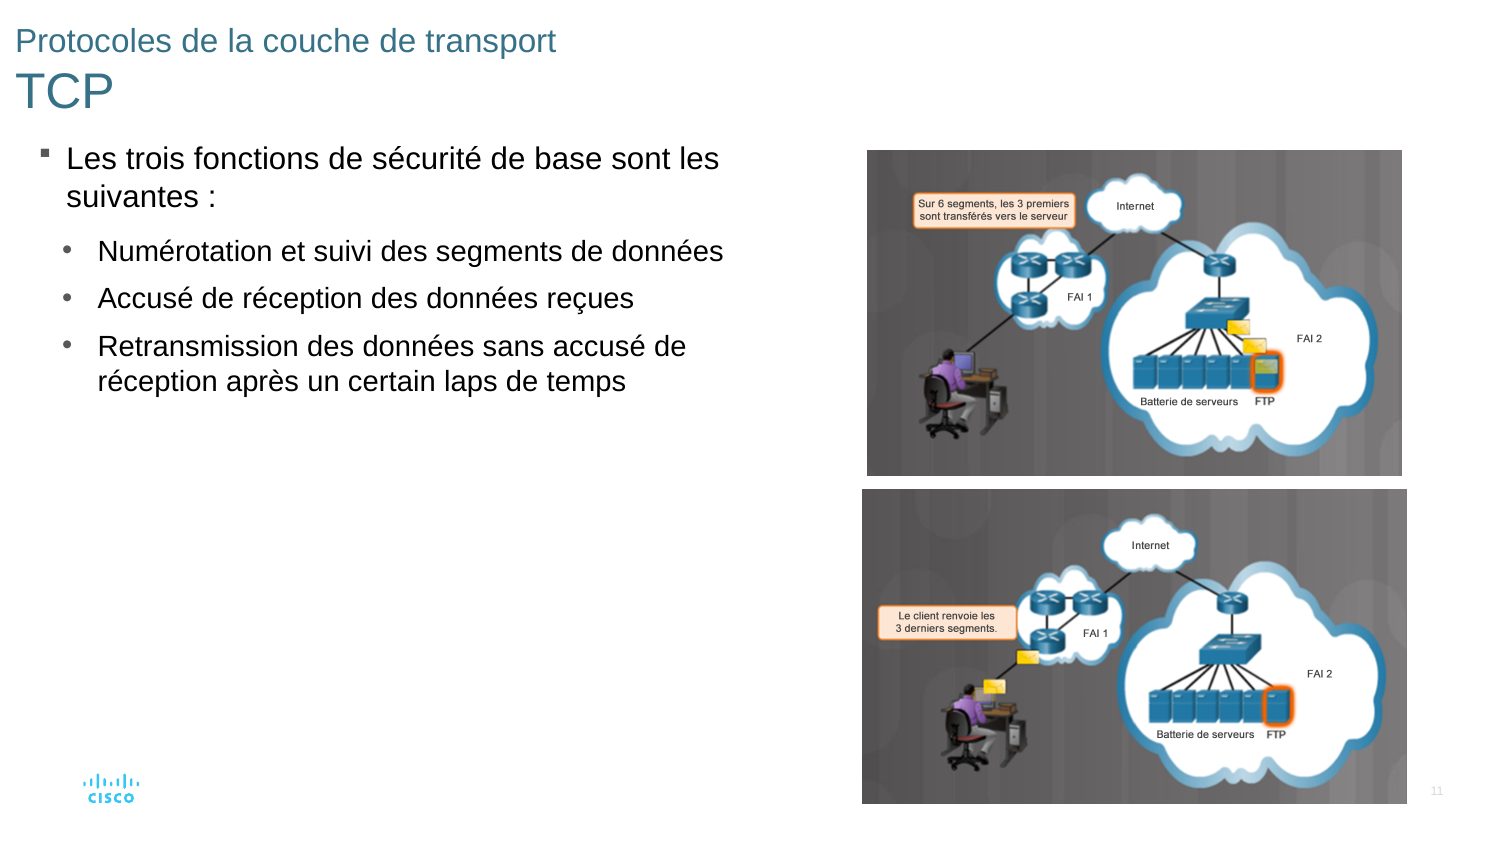

# Protocoles de la couche de transport TCP
Les trois fonctions de sécurité de base sont les suivantes :
Numérotation et suivi des segments de données
Accusé de réception des données reçues
Retransmission des données sans accusé de réception après un certain laps de temps